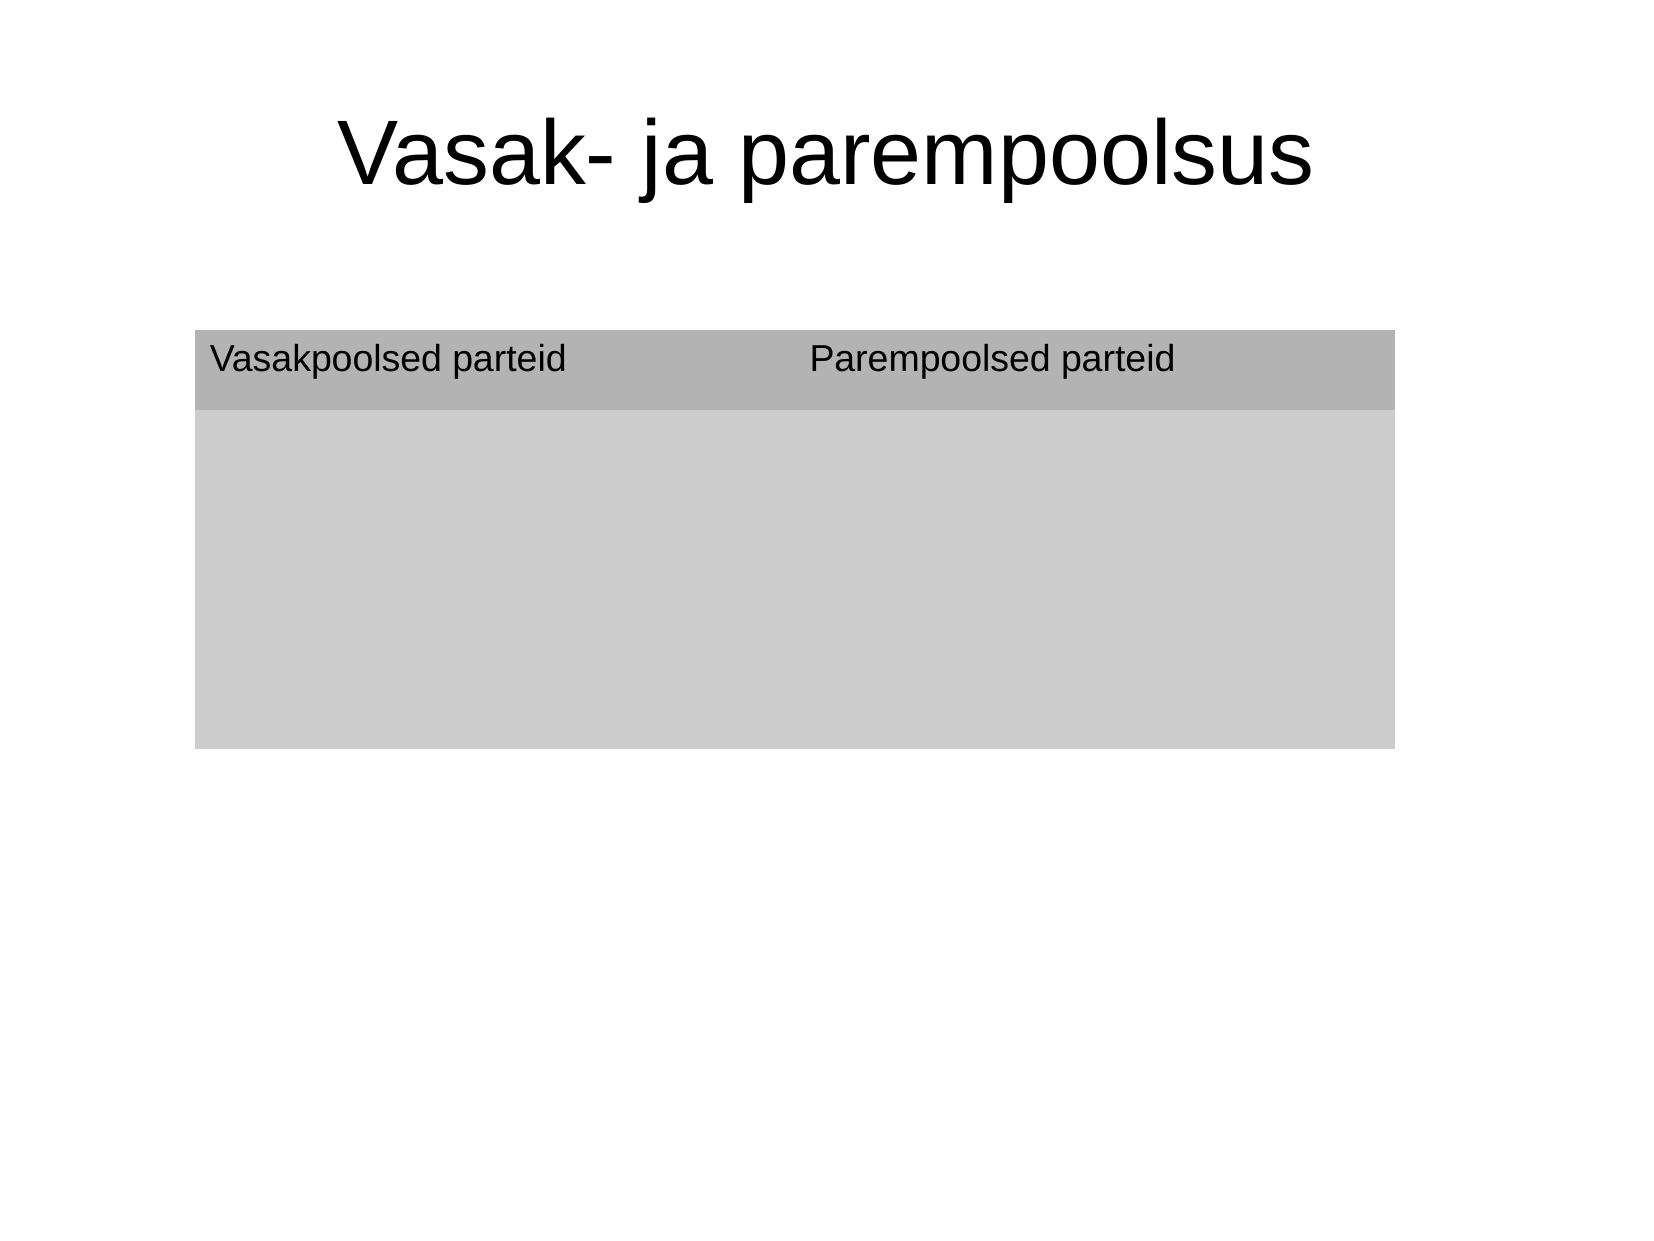

# Vasak- ja parempoolsus
| Vasakpoolsed parteid | Parempoolsed parteid |
| --- | --- |
| | |